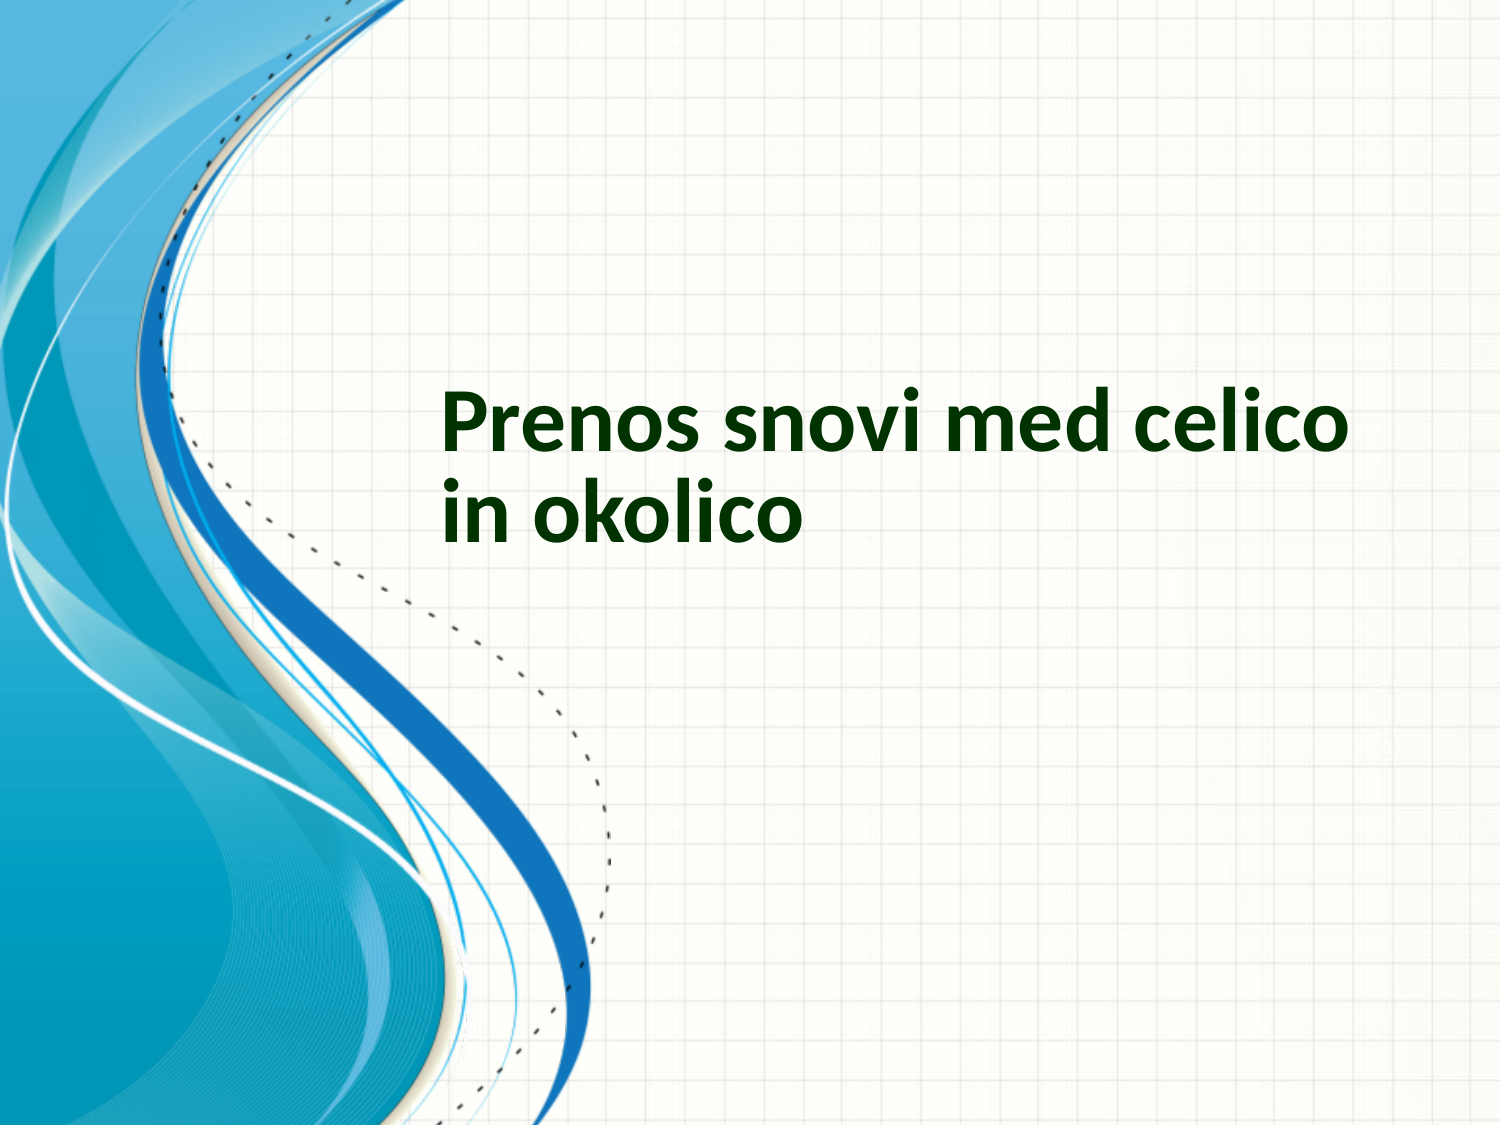

# Prenos snovi med celico in okolico